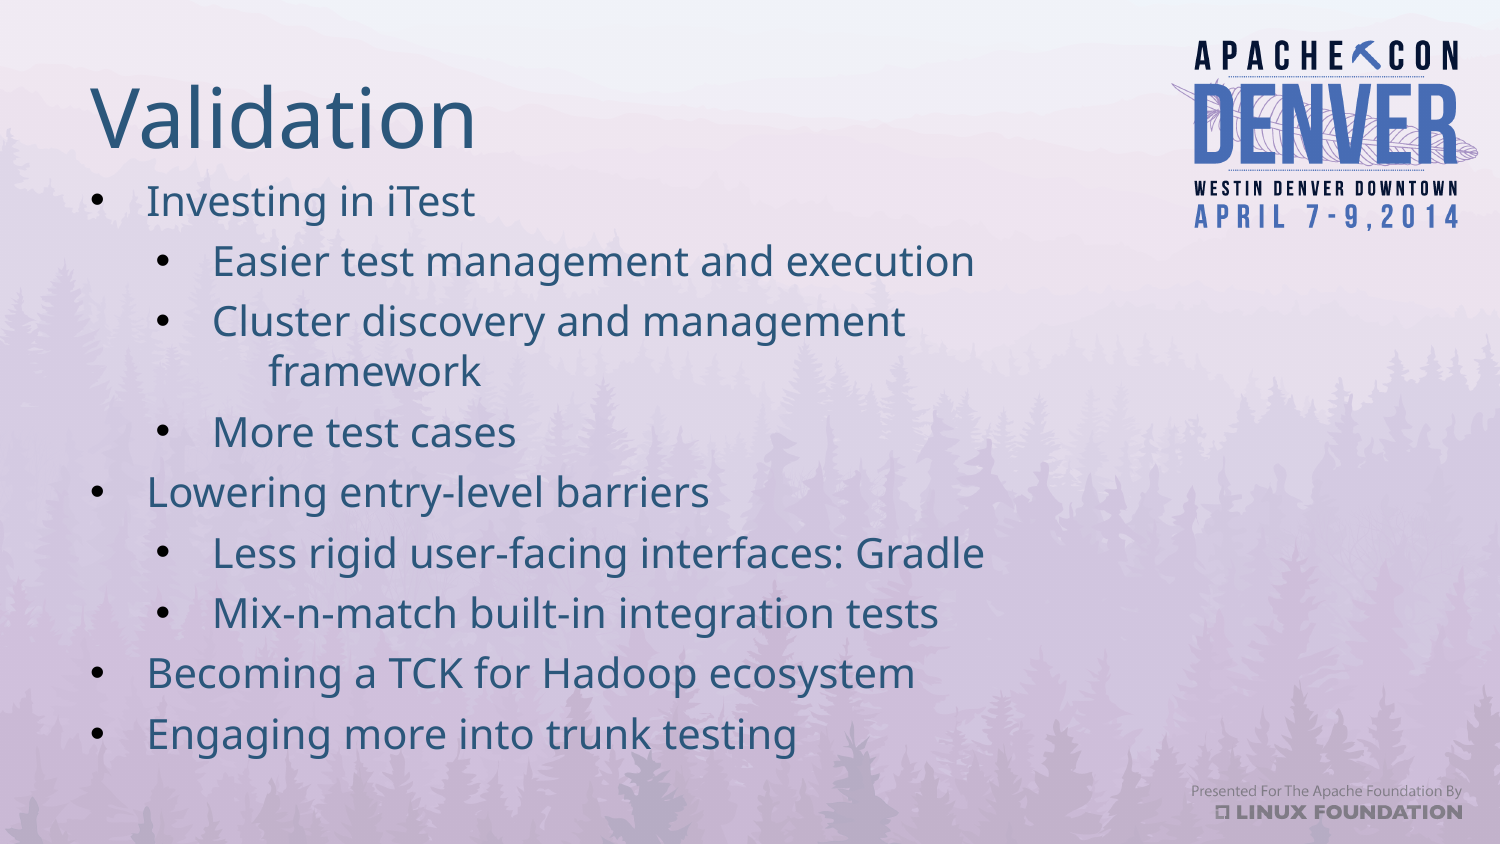

Validation
Investing in iTest
Easier test management and execution
Cluster discovery and management framework
More test cases
Lowering entry-level barriers
Less rigid user-facing interfaces: Gradle
Mix-n-match built-in integration tests
Becoming a TCK for Hadoop ecosystem
Engaging more into trunk testing